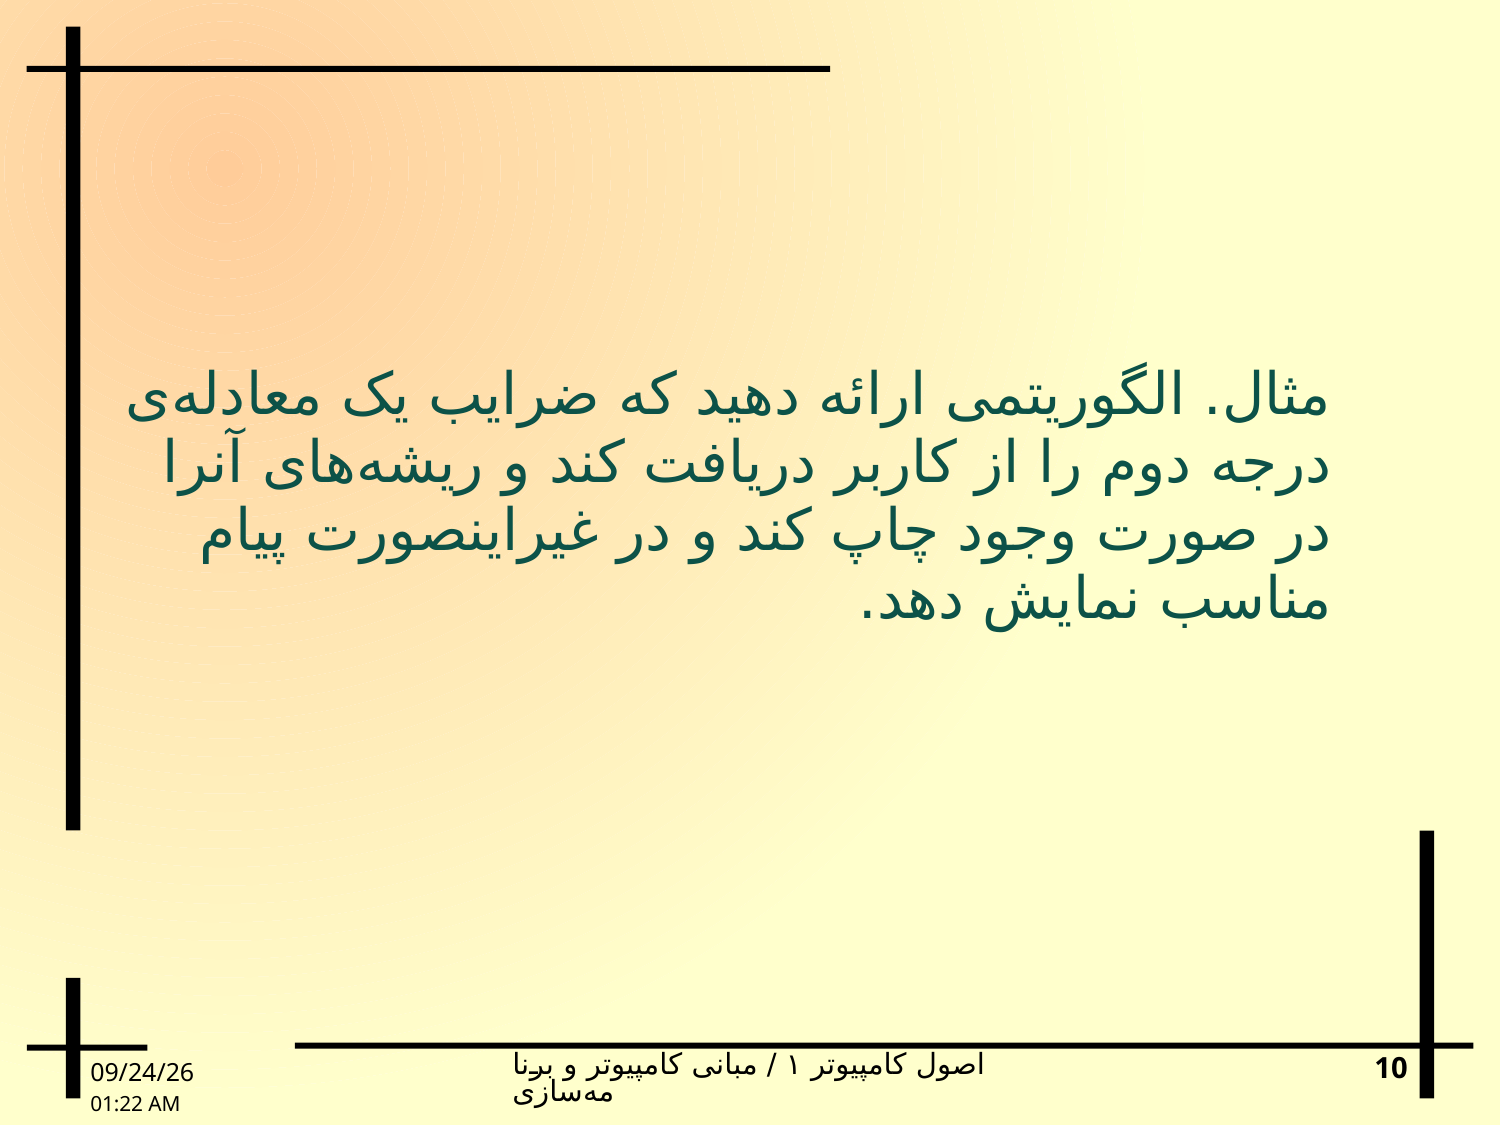

# مثال. الگوریتمی ارائه دهید که ضرایب یک معادله‌ی درجه دوم را از کاربر دریافت کند و ریشه‌های آنرا در صورت وجود چاپ کند و در غیراینصورت پیام مناسب نمایش دهد.
اصول کامپیوتر ۱ / مبانی کامپیوتر و برنامه‌سازی
10